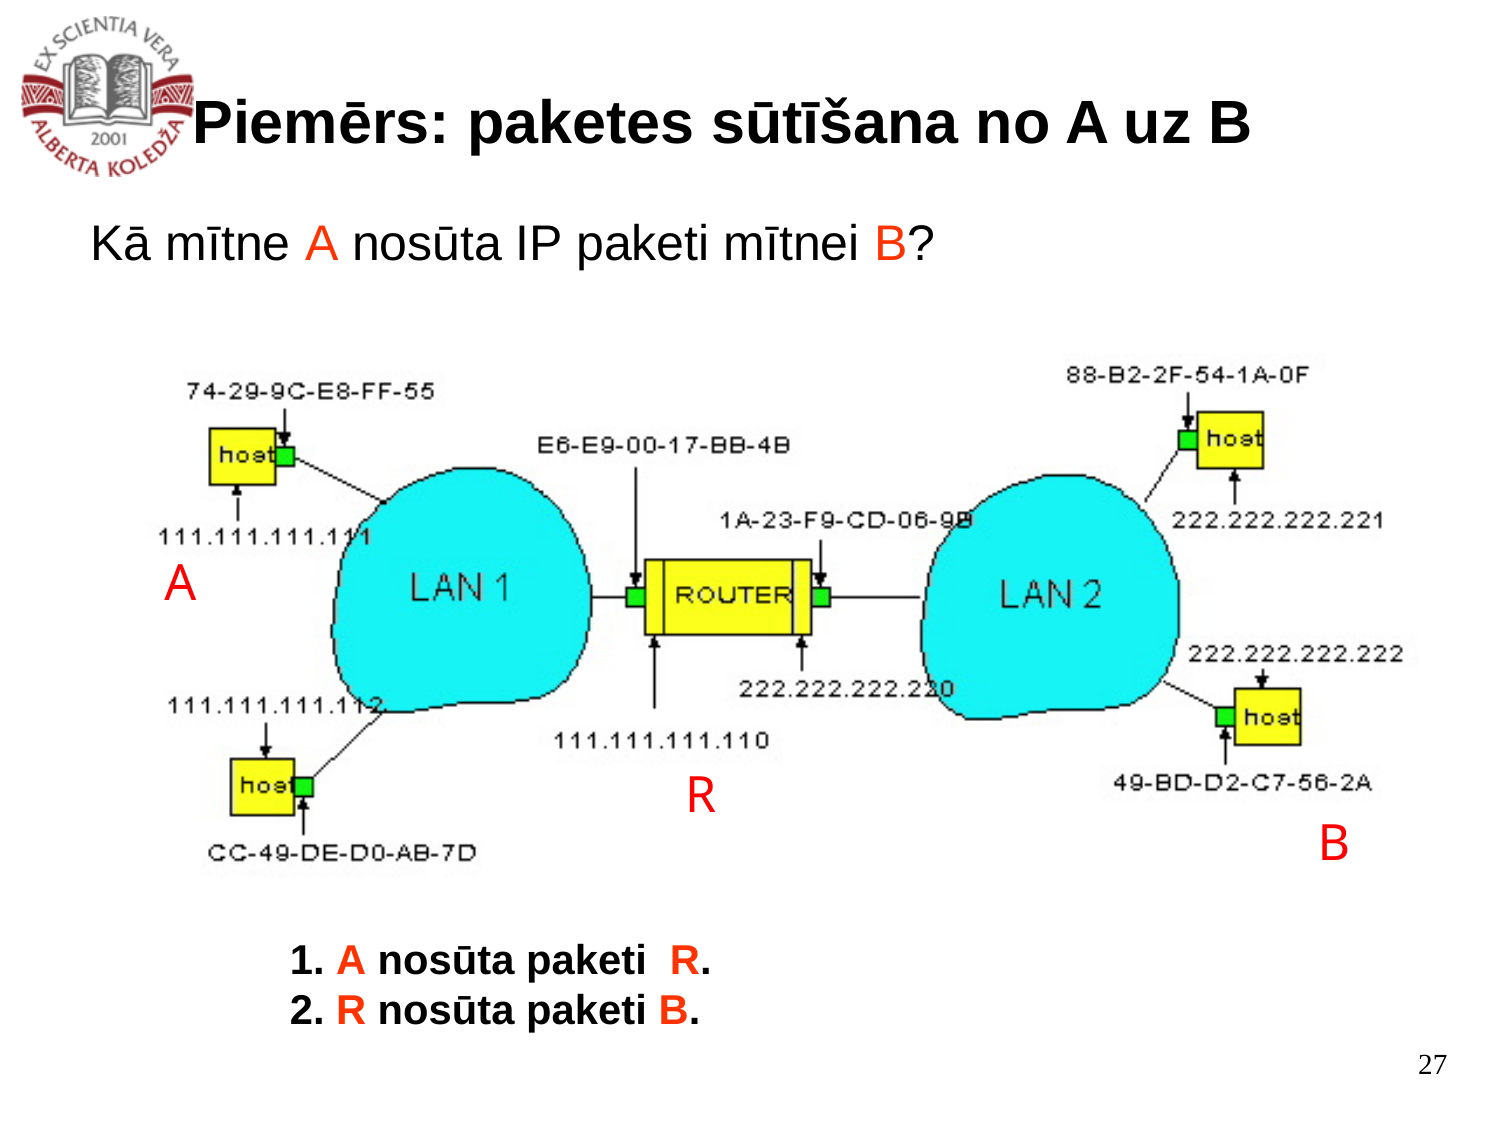

# Piemērs: paketes sūtīšana no A uz B
Kā mītne A nosūta IP paketi mītnei B?
A
R
B
1. A nosūta paketi R.
2. R nosūta paketi B.